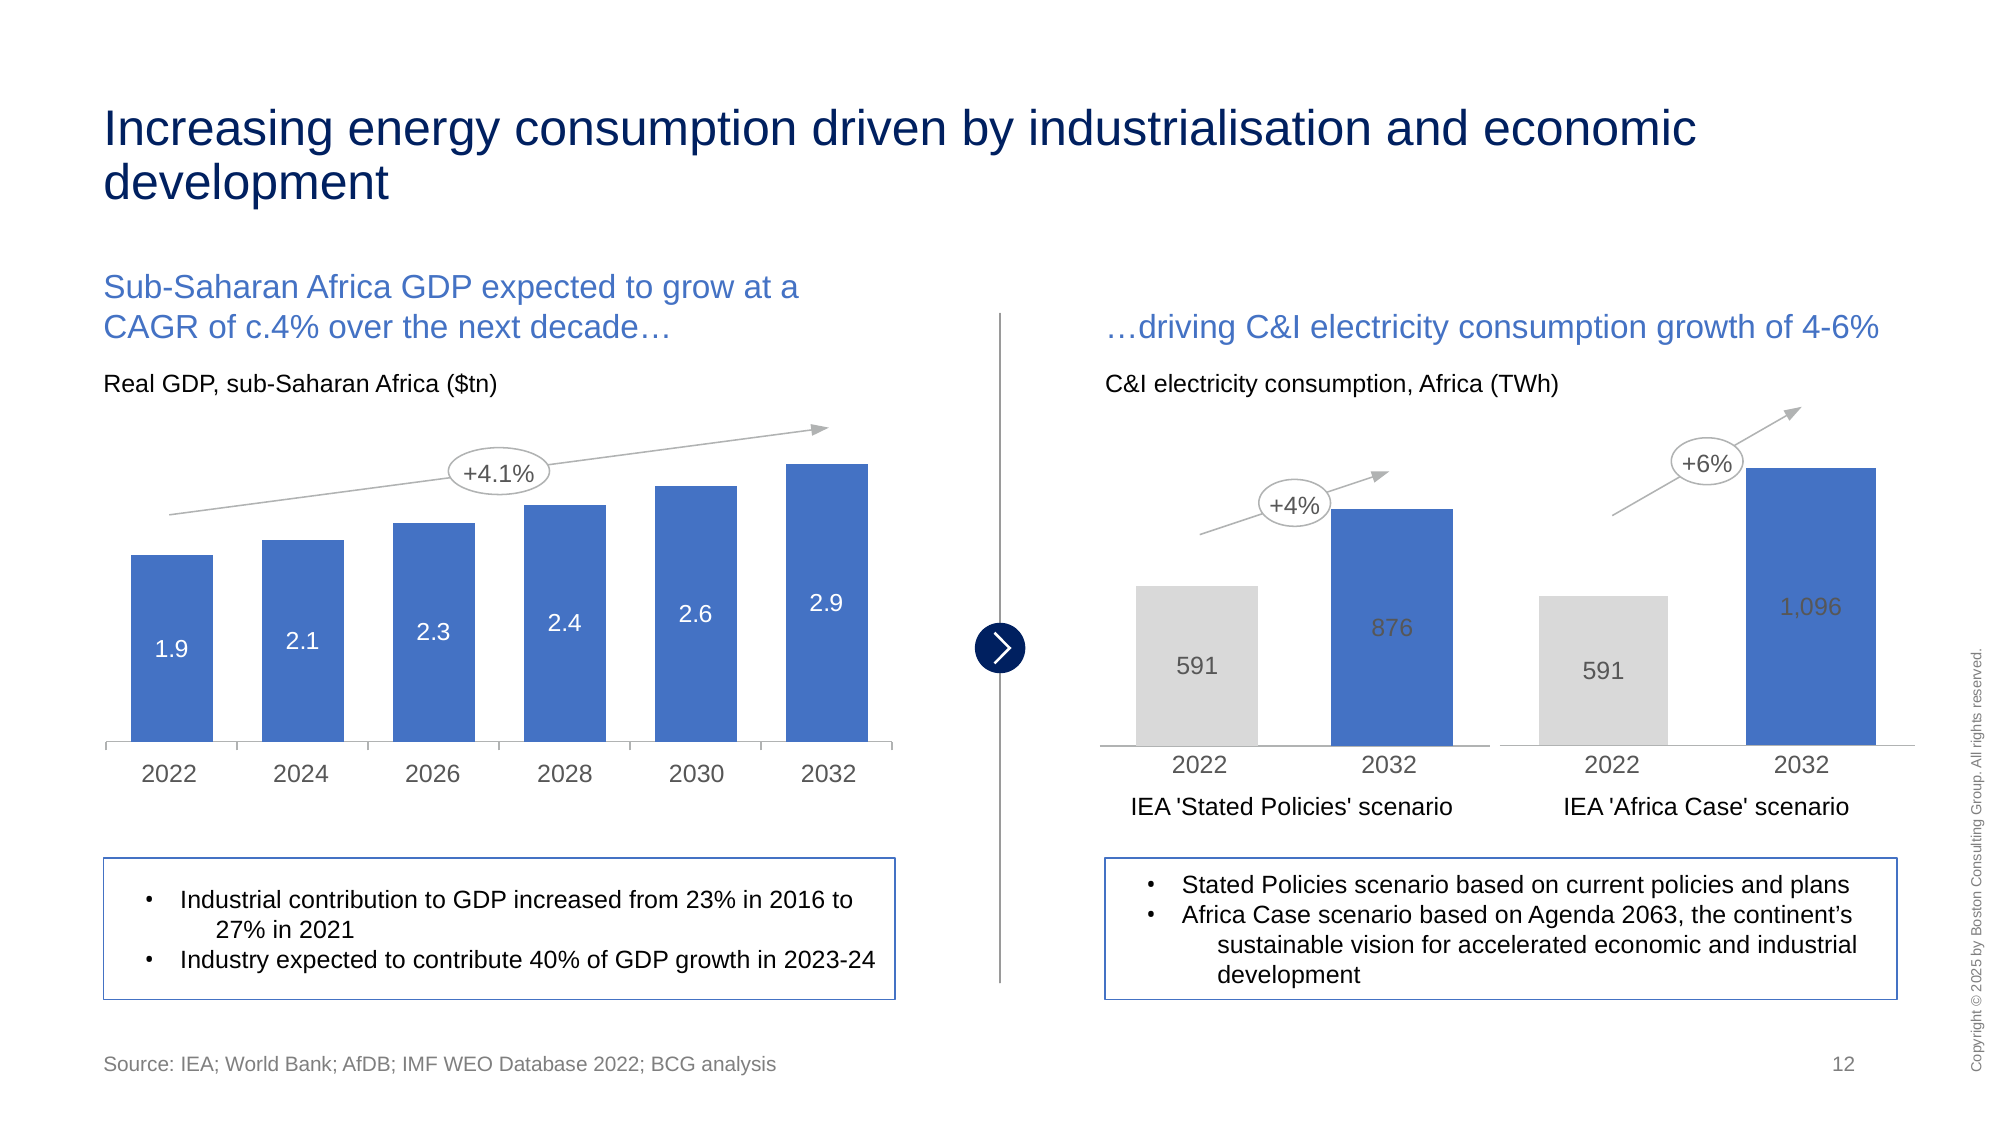

# Increasing energy consumption driven by industrialisation and economic development
Sub-Saharan Africa GDP expected to grow at a CAGR of c.4% over the next decade…
…driving C&I electricity consumption growth of 4-6%
Real GDP, sub-Saharan Africa ($tn)
C&I electricity consumption, Africa (TWh)
+6%
+4.1%
### Chart
| Category | Series1 |
|---|---|
| 1 | 1.92 |
| 2 | 2.07941222473686 |
| 3 | 2.25206000020057 |
| 4 | 2.43904223711352 |
| 5 | 2.64154908567885 |
| 6 | 2.86086951093911 |
### Chart
| Category | Series1 |
|---|---|
| 1 | 591.0 |
| 2 | 1096.0 |+4%
### Chart
| Category | Series1 |
|---|---|
| 1 | 591.0 |
| 2 | 876.0 |2022
2032
2022
2032
2022
2024
2026
2028
2030
2032
IEA 'Stated Policies' scenario
IEA 'Africa Case' scenario
Industrial contribution to GDP increased from 23% in 2016 to 27% in 2021
Industry expected to contribute 40% of GDP growth in 2023-24
Stated Policies scenario based on current policies and plans
Africa Case scenario based on Agenda 2063, the continent’s sustainable vision for accelerated economic and industrial development
Source: IEA; World Bank; AfDB; IMF WEO Database 2022; BCG analysis